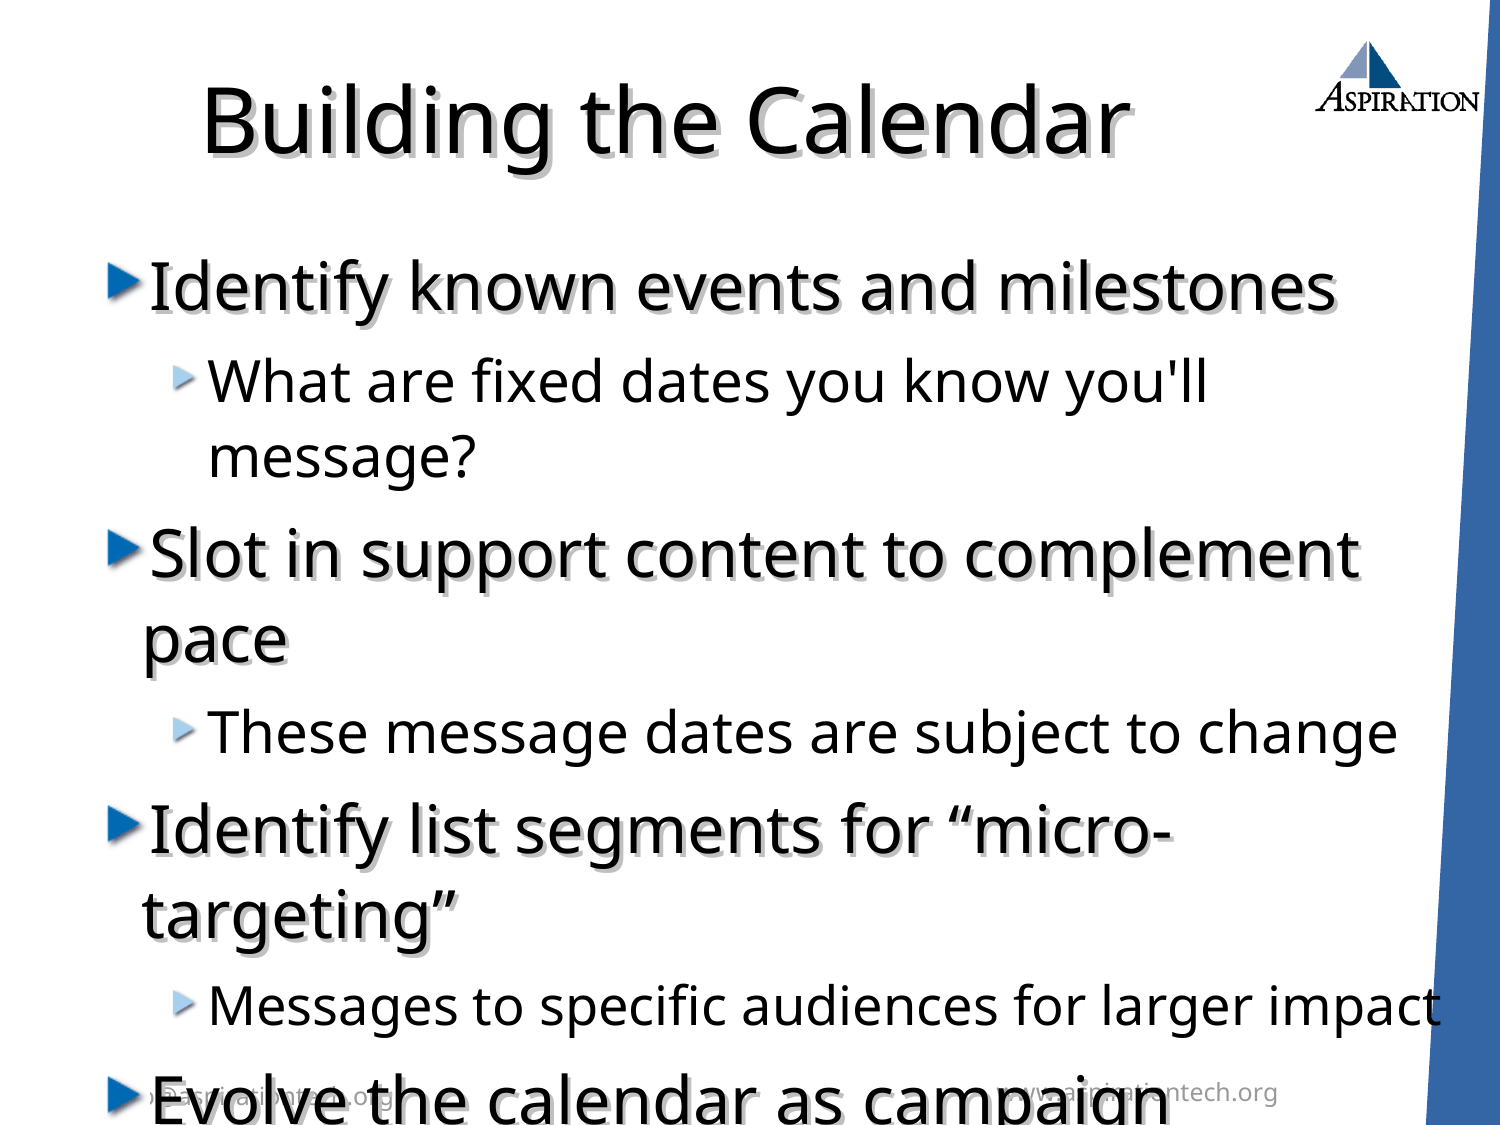

# Building the Calendar
Identify known events and milestones
What are fixed dates you know you'll message?
Slot in support content to complement pace
These message dates are subject to change
Identify list segments for “micro-targeting”
Messages to specific audiences for larger impact
Evolve the calendar as campaign develops
Remain flexible, adapt to feedback & results